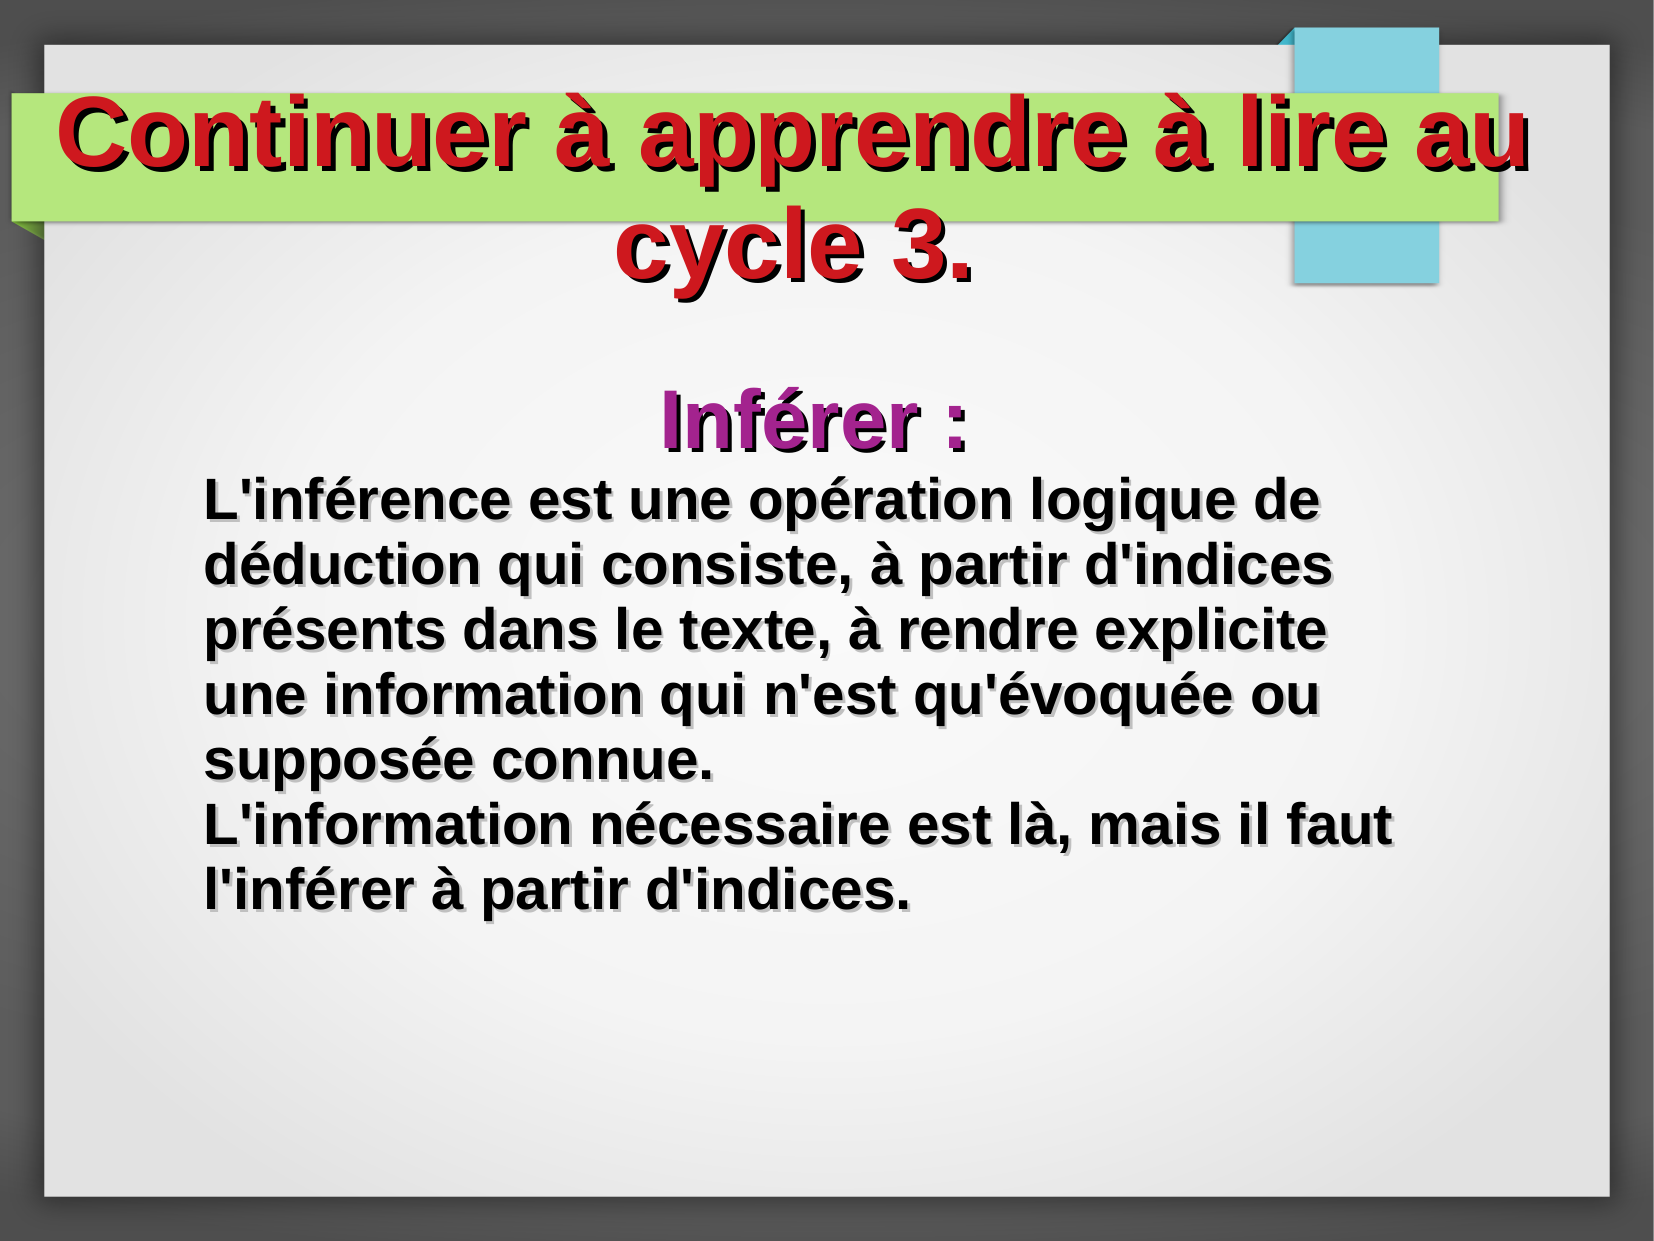

Continuer à apprendre à lire au cycle 3.
Inférer :
L'inférence est une opération logique de déduction qui consiste, à partir d'indices présents dans le texte, à rendre explicite une information qui n'est qu'évoquée ou supposée connue.
L'information nécessaire est là, mais il faut l'inférer à partir d'indices.